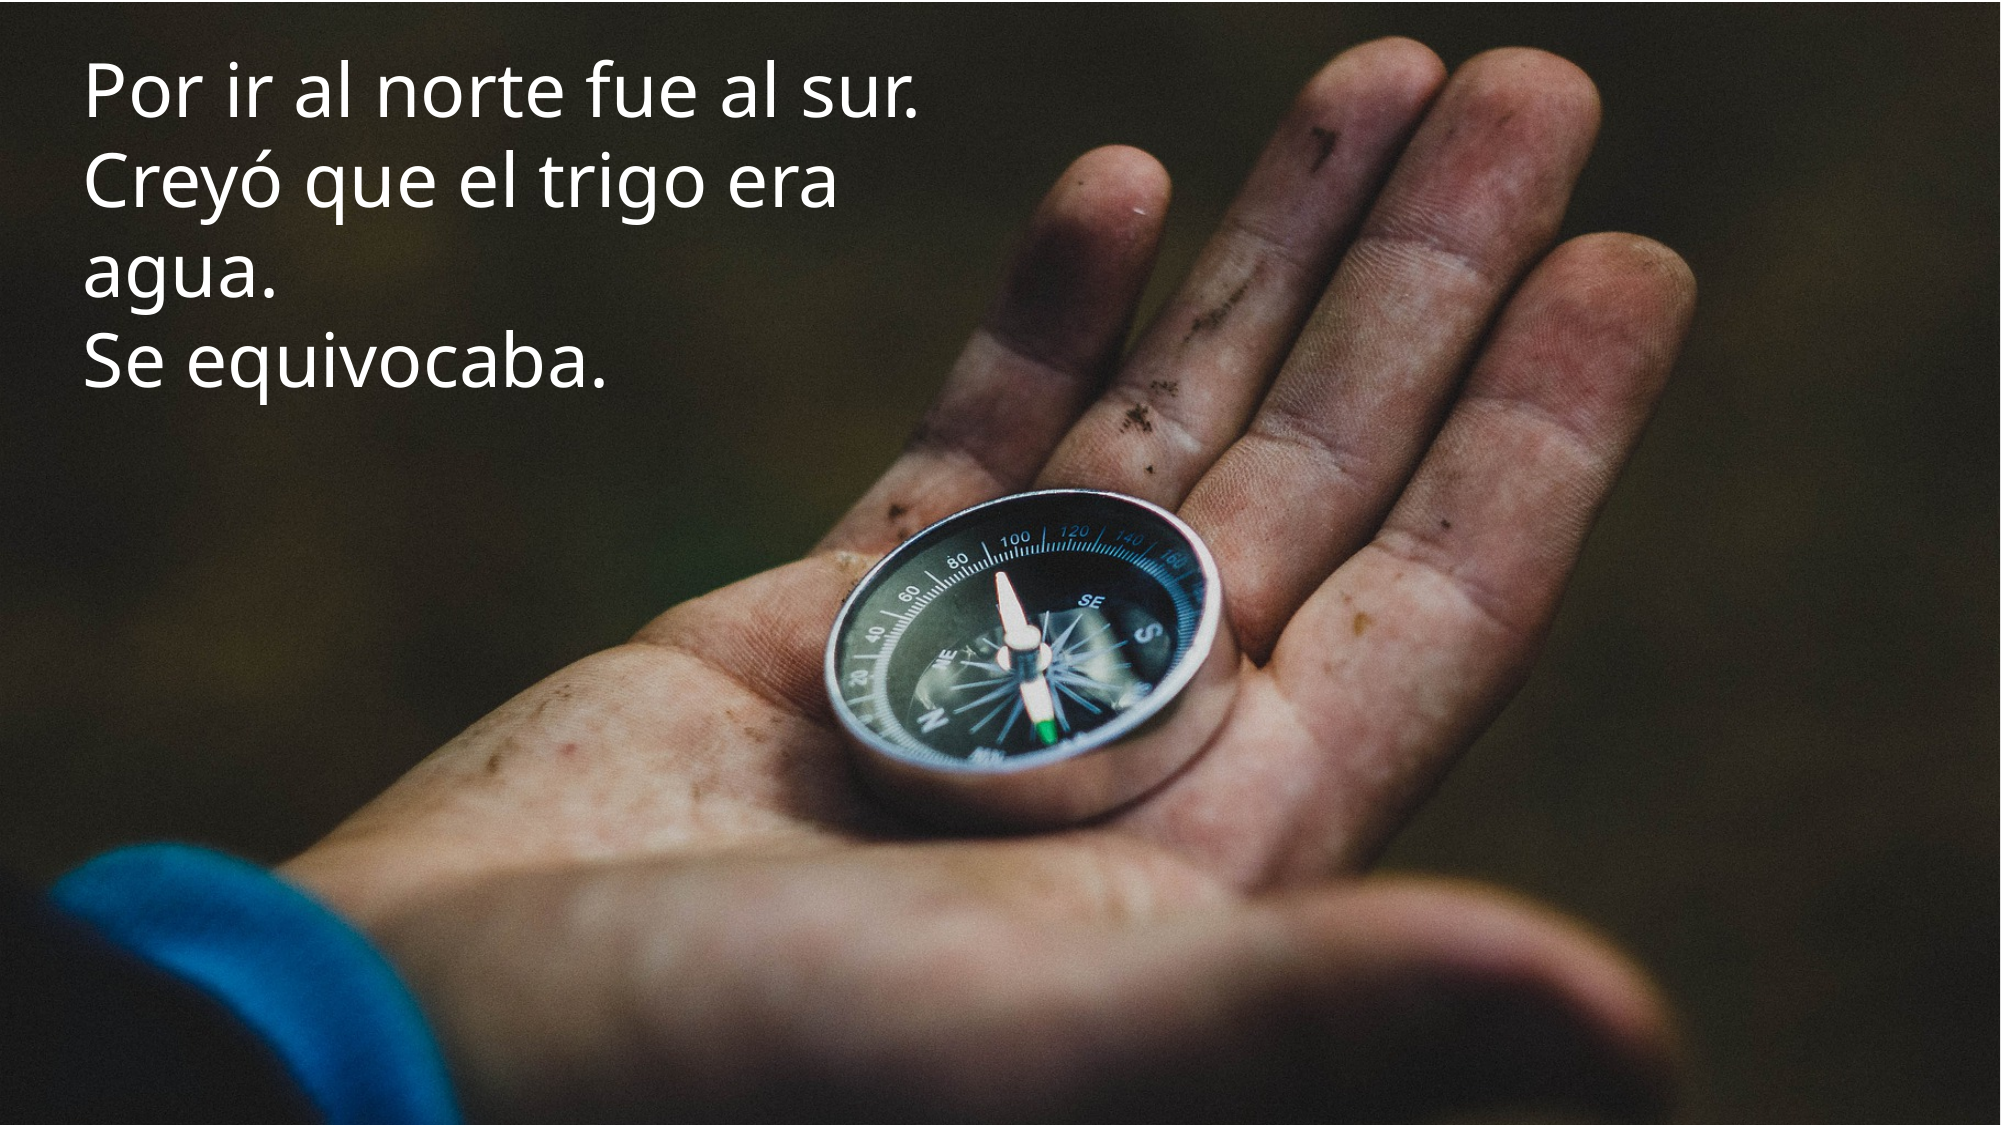

Por ir al norte fue al sur. Creyó que el trigo era agua.
Se equivocaba.